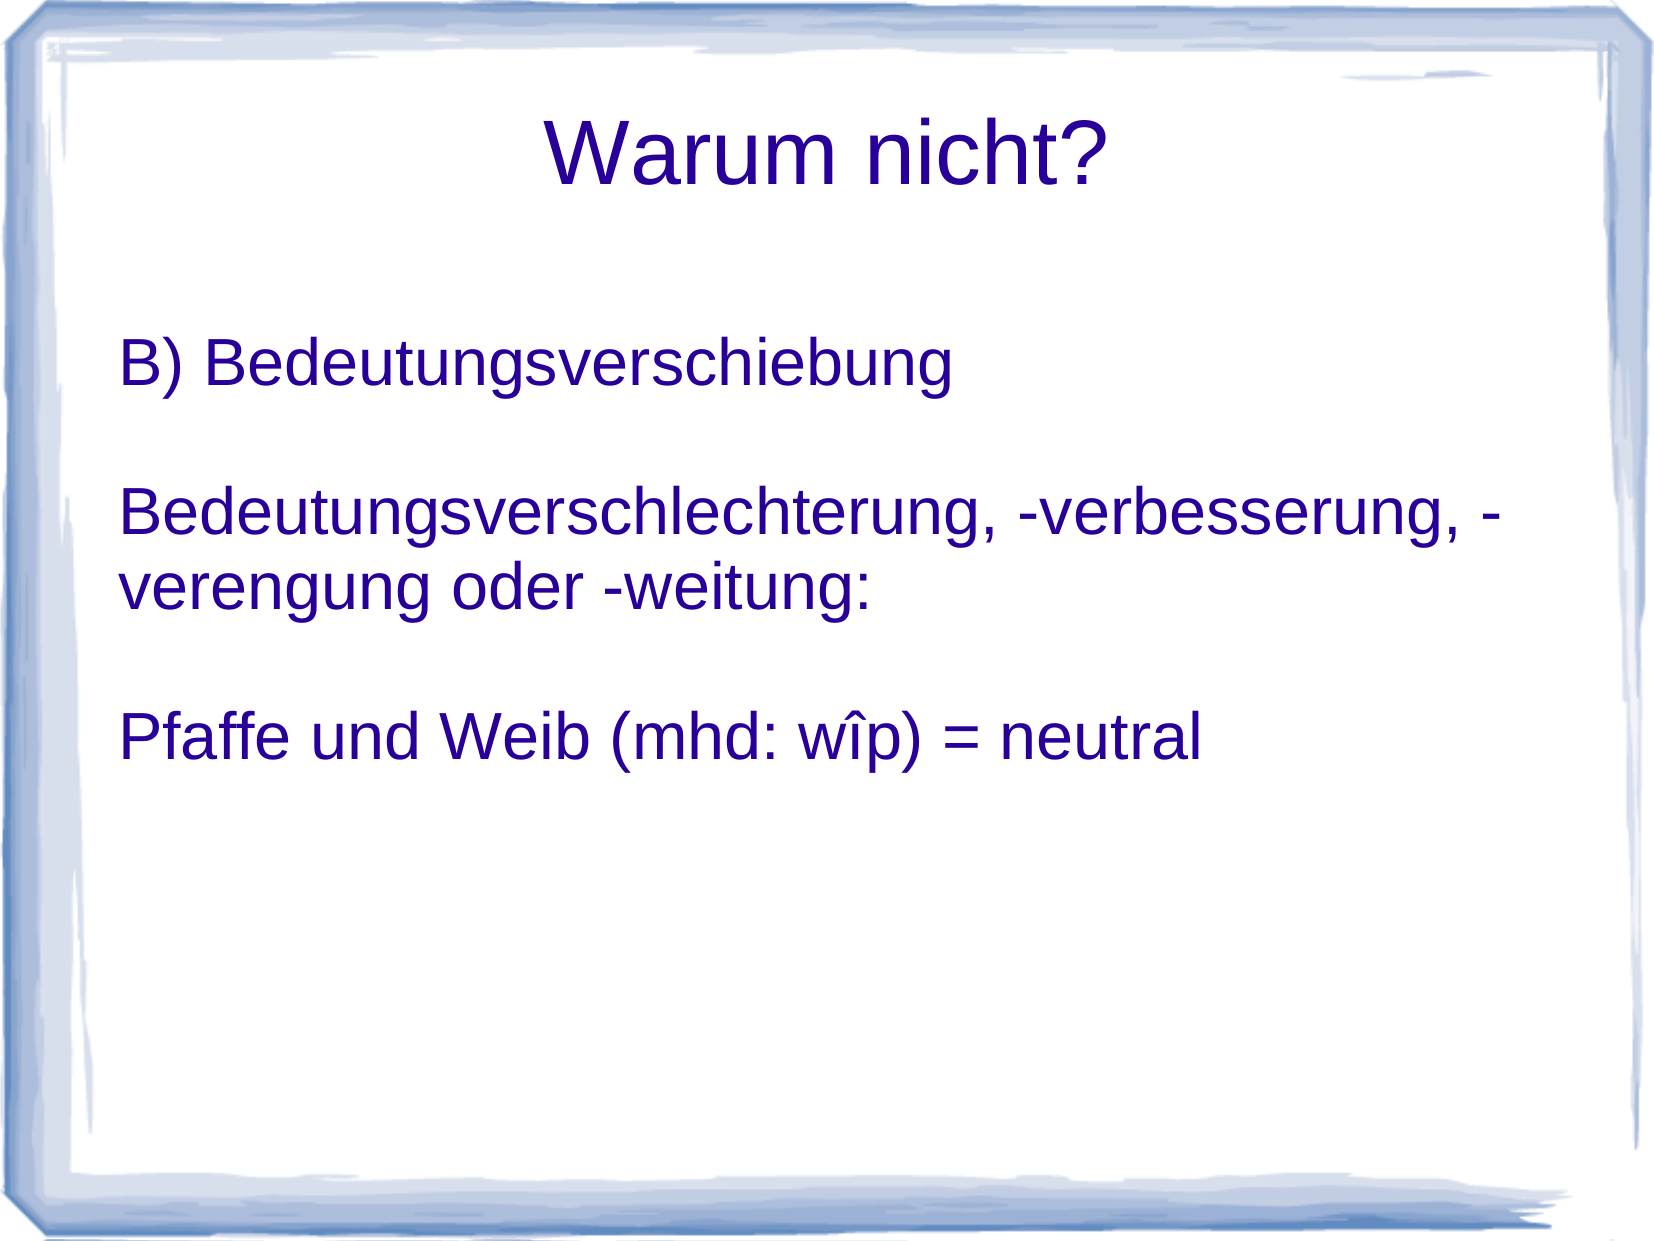

# Warum nicht?
B) Bedeutungsverschiebung
Bedeutungsverschlechterung, -verbesserung, -verengung oder -weitung:
Pfaffe und Weib (mhd: wîp) = neutral